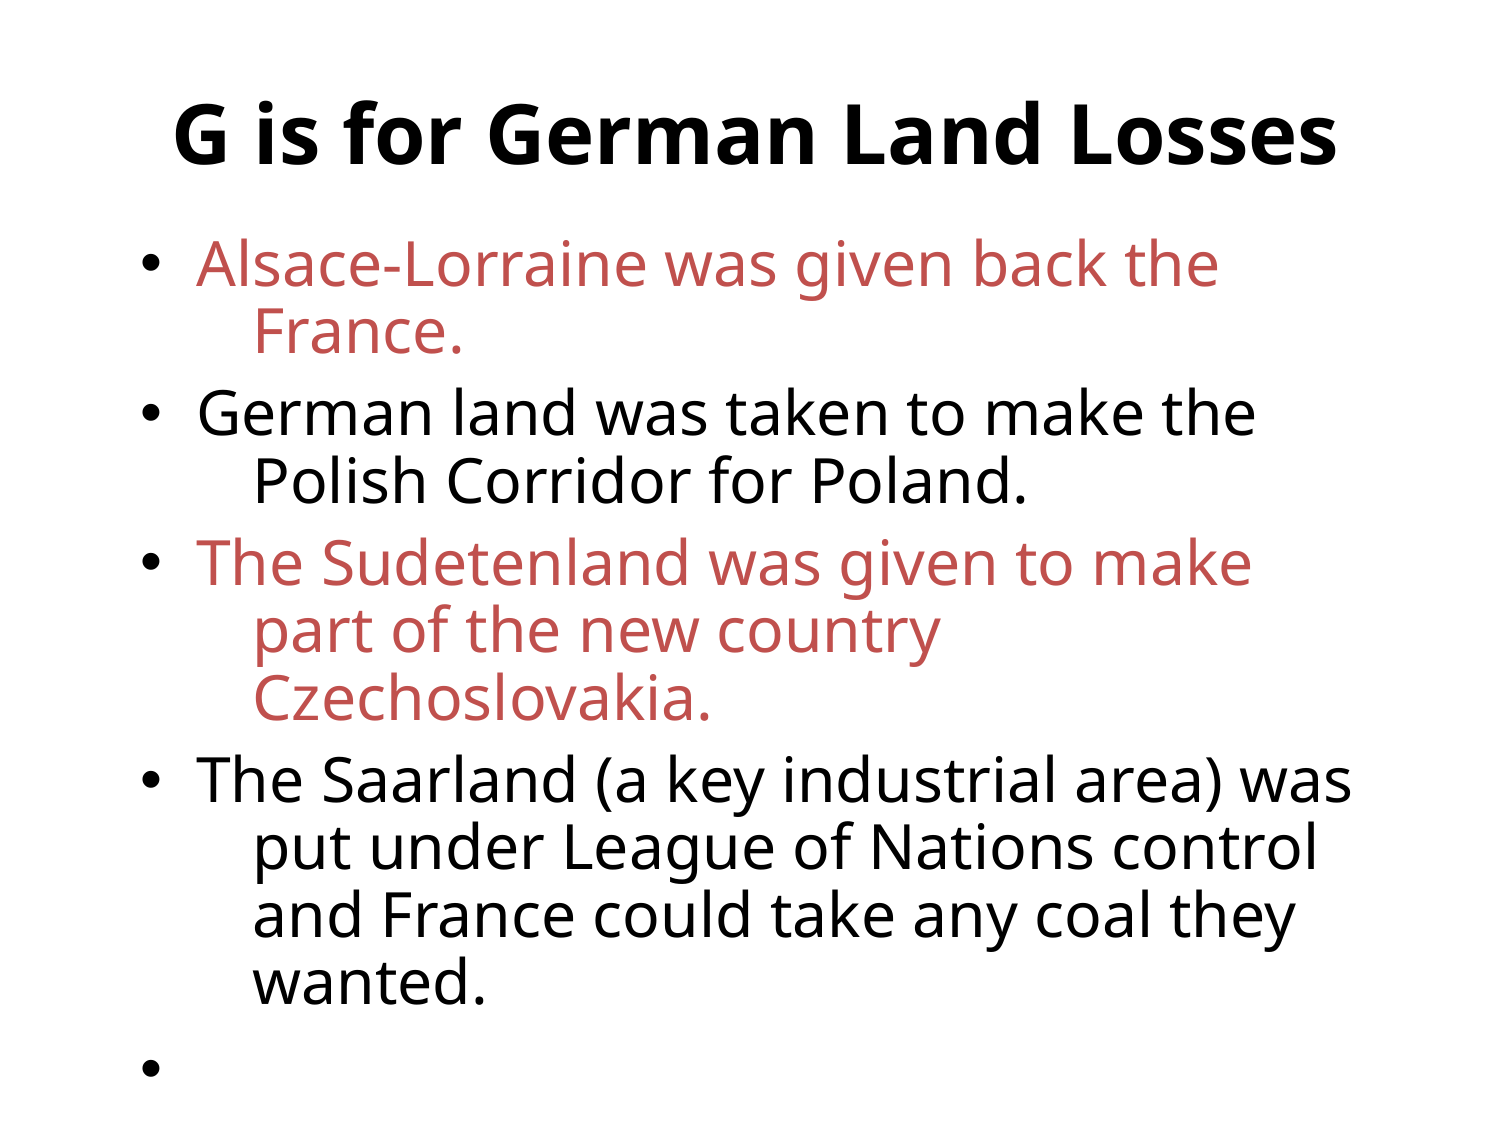

# G is for German Land Losses
Alsace-Lorraine was given back the France.
German land was taken to make the Polish Corridor for Poland.
The Sudetenland was given to make part of the new country Czechoslovakia.
The Saarland (a key industrial area) was put under League of Nations control and France could take any coal they wanted.